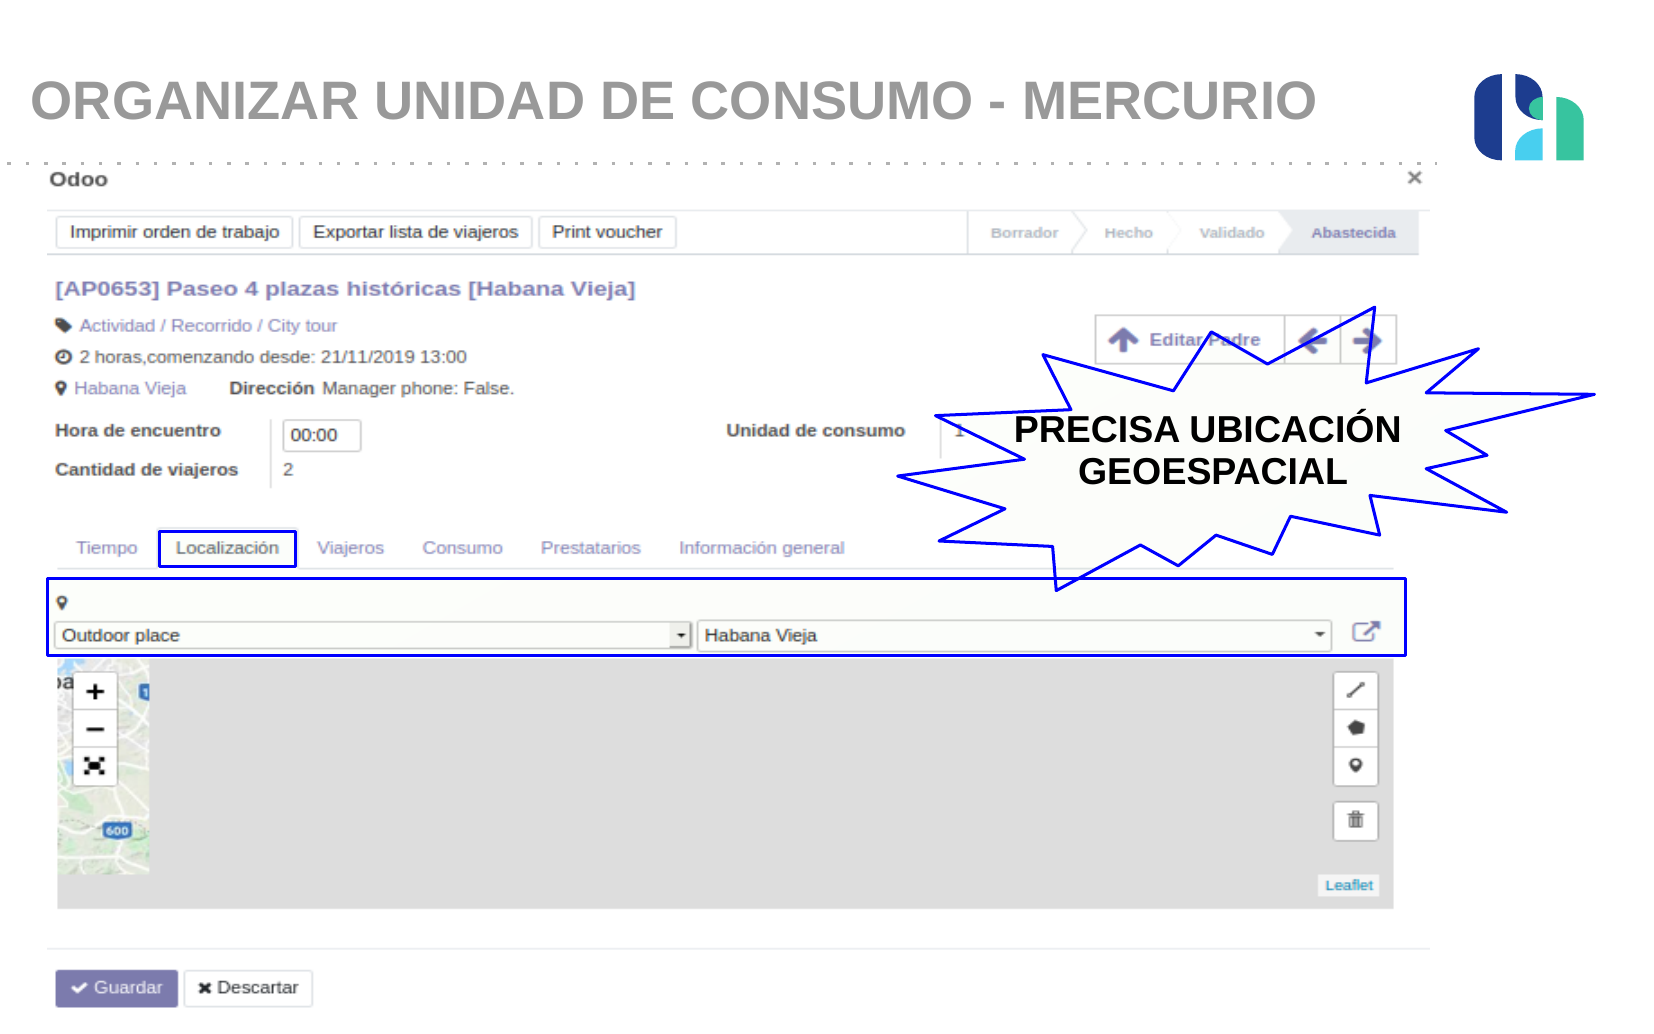

ORGANIZAR UNIDAD DE CONSUMO - MERCURIO
PRECISA UBICACIÓN
GEOESPACIAL